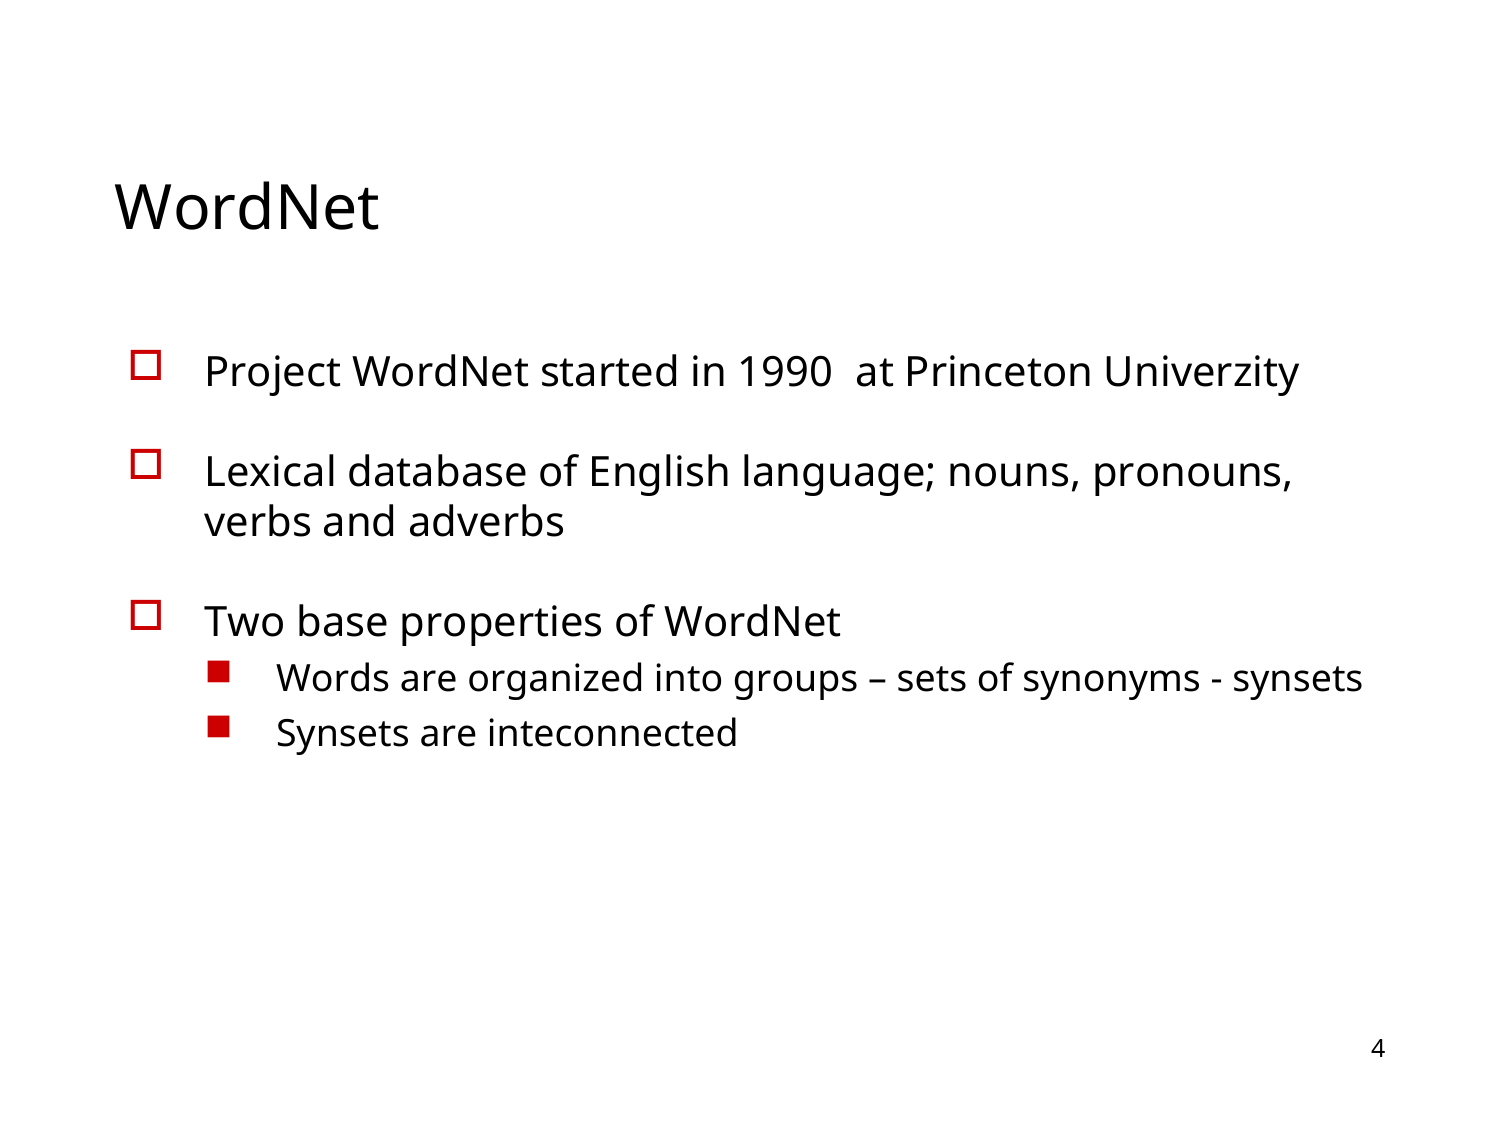

# WordNet
Project WordNet started in 1990 at Princeton Univerzity
Lexical database of English language; nouns, pronouns, verbs and adverbs
Two base properties of WordNet
Words are organized into groups – sets of synonyms - synsets
Synsets are inteconnected